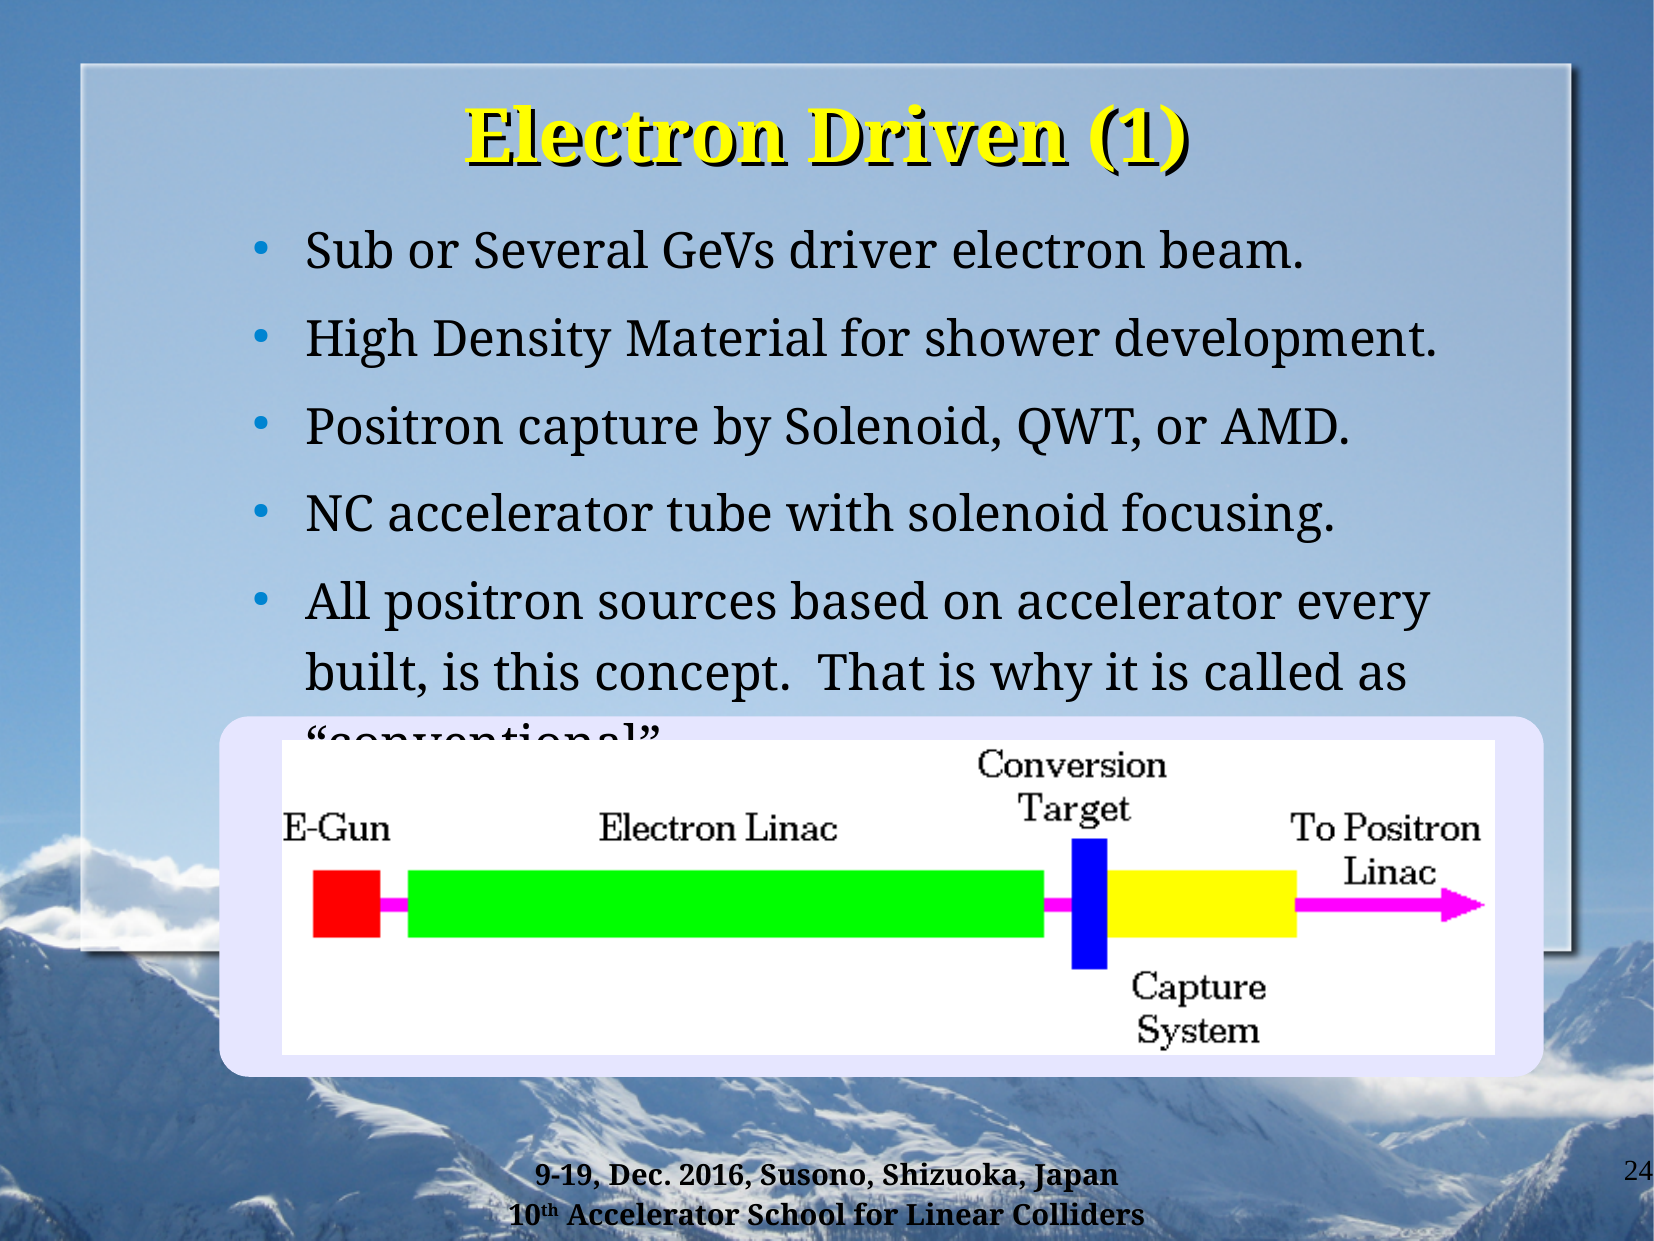

# Electron Driven (1)
Sub or Several GeVs driver electron beam.
High Density Material for shower development.
Positron capture by Solenoid, QWT, or AMD.
NC accelerator tube with solenoid focusing.
All positron sources based on accelerator every built, is this concept. That is why it is called as “conventional”.
24